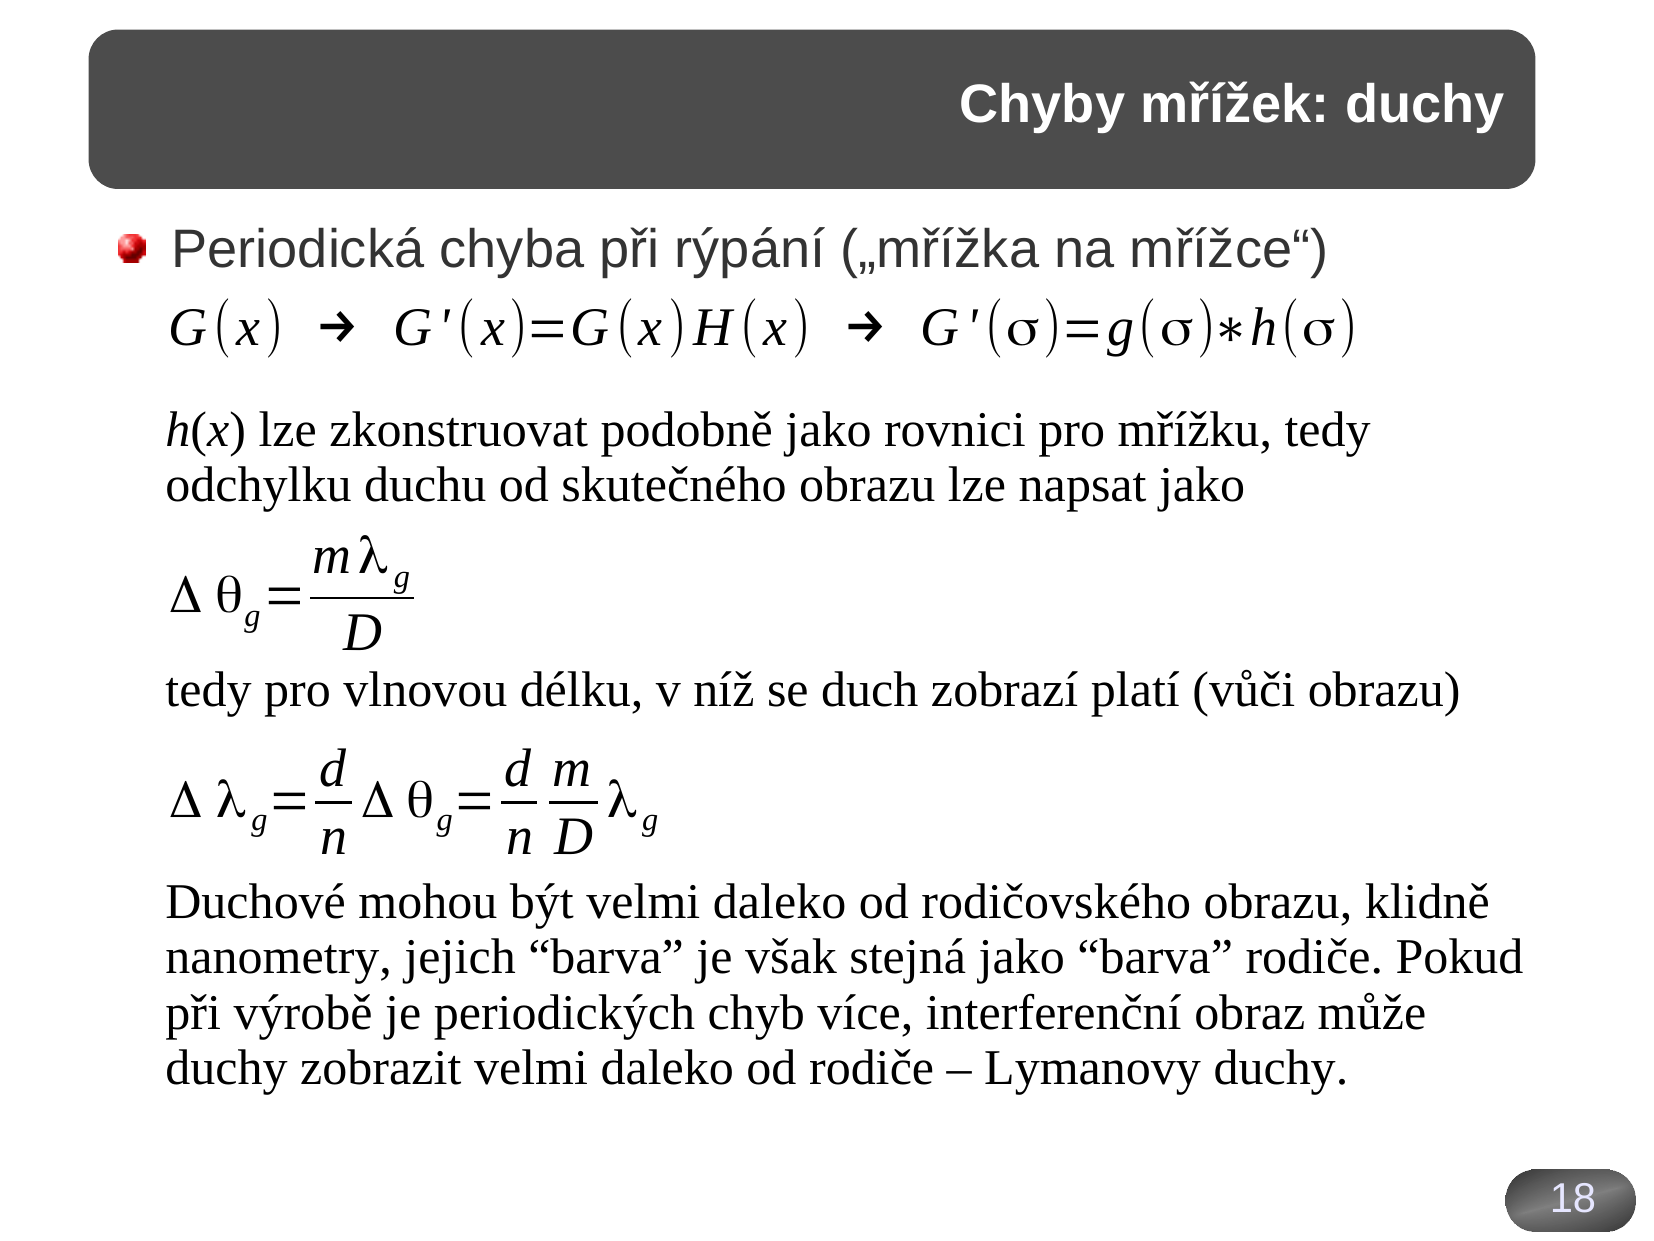

# Chyby mřížek: duchy
Periodická chyba při rýpání („mřížka na mřížce“)
h(x) lze zkonstruovat podobně jako rovnici pro mřížku, tedy
odchylku duchu od skutečného obrazu lze napsat jako
tedy pro vlnovou délku, v níž se duch zobrazí platí (vůči obrazu)
Duchové mohou být velmi daleko od rodičovského obrazu, klidně nanometry, jejich “barva” je však stejná jako “barva” rodiče. Pokud při výrobě je periodických chyb více, interferenční obraz může duchy zobrazit velmi daleko od rodiče – Lymanovy duchy.